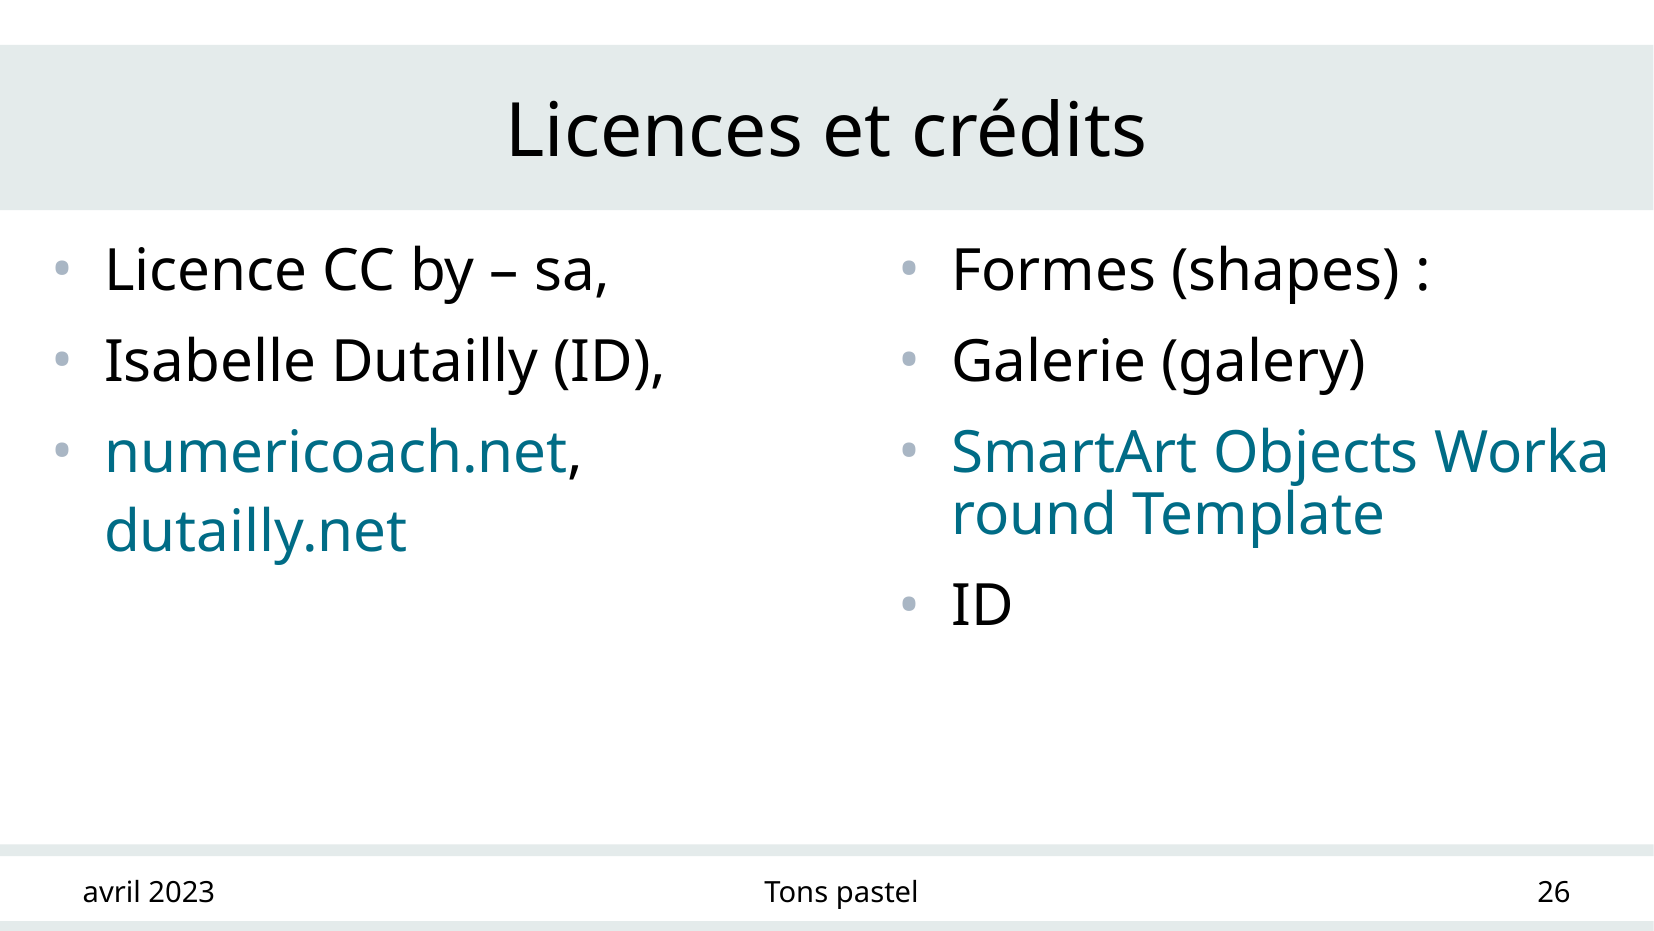

# Licences et crédits
Licence CC by – sa,
Isabelle Dutailly (ID),
numericoach.net, dutailly.net
Formes (shapes) :
Galerie (galery)
SmartArt Objects Workaround Template
ID
avril 2023
Tons pastel
26